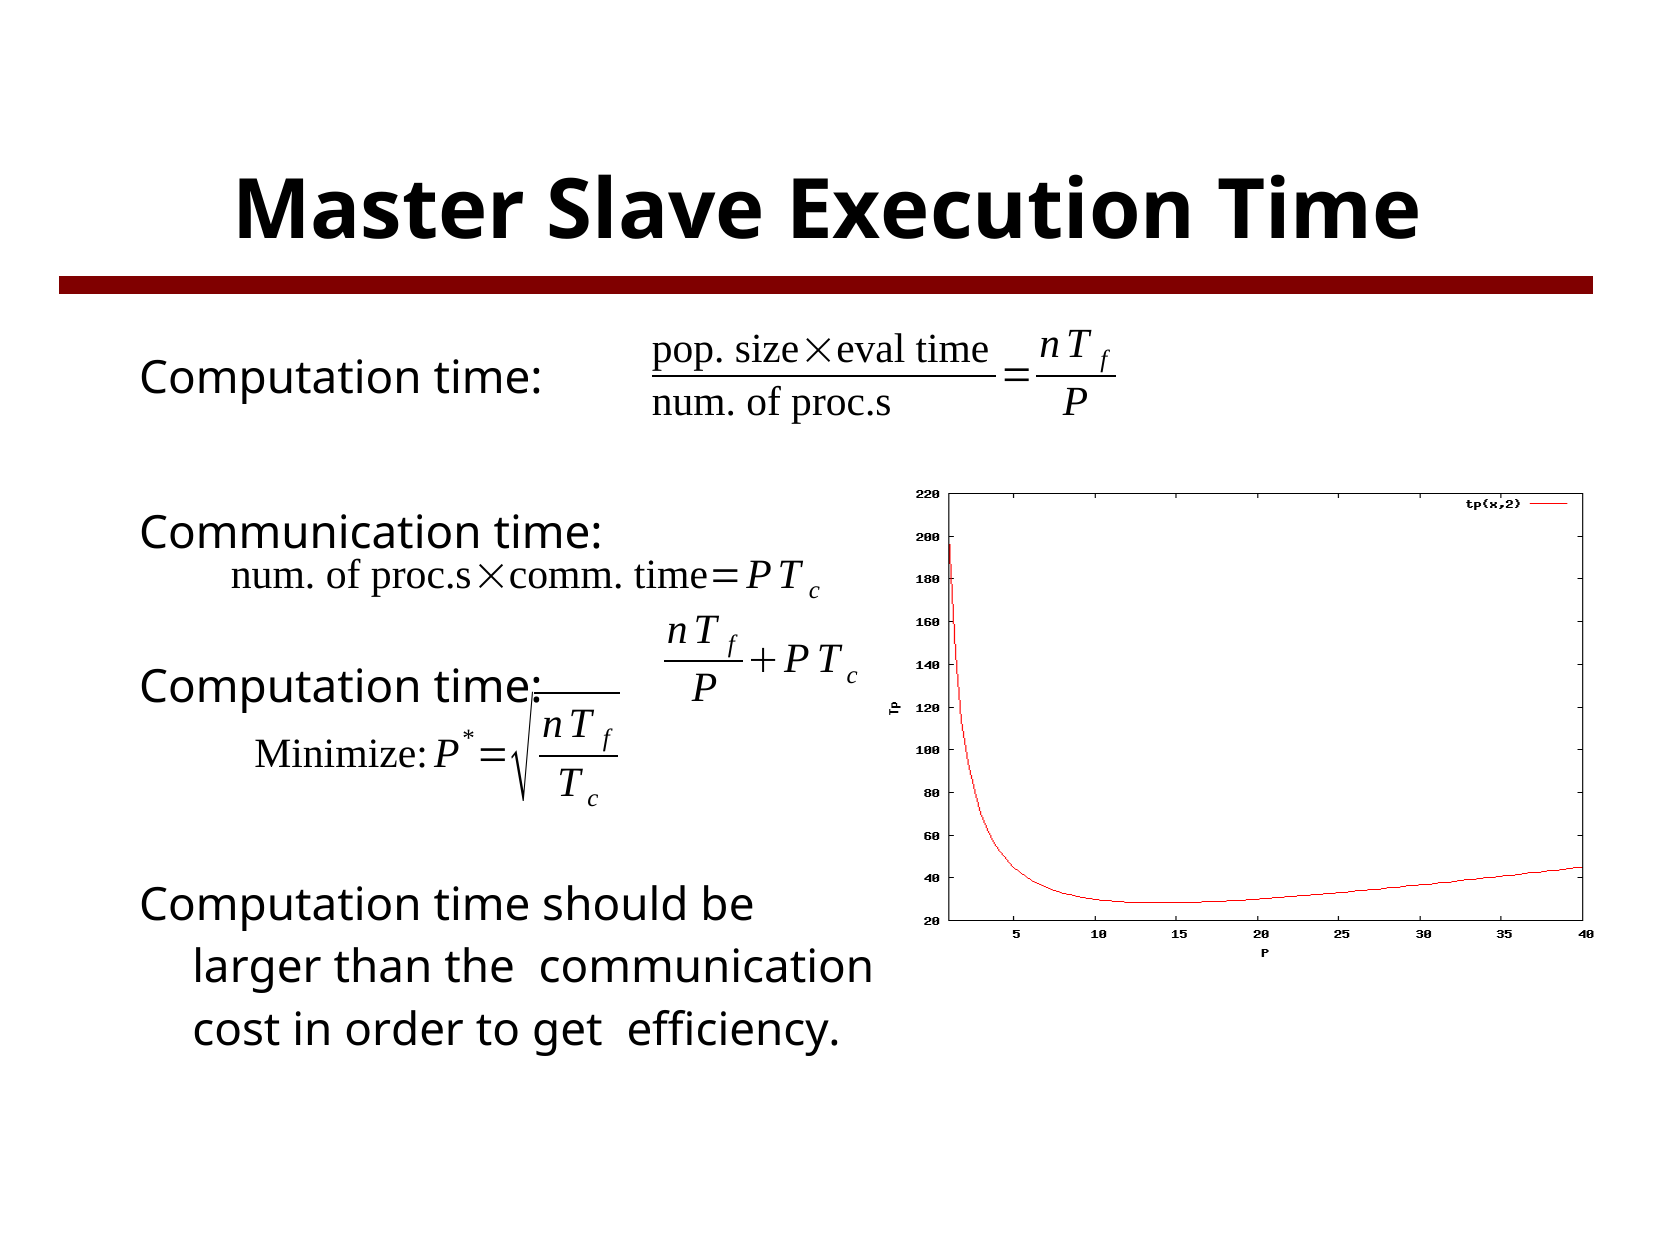

# Master Slave Execution Time
Computation time:
Communication time:
Computation time:
Computation time should be larger than the communication cost in order to get efficiency.